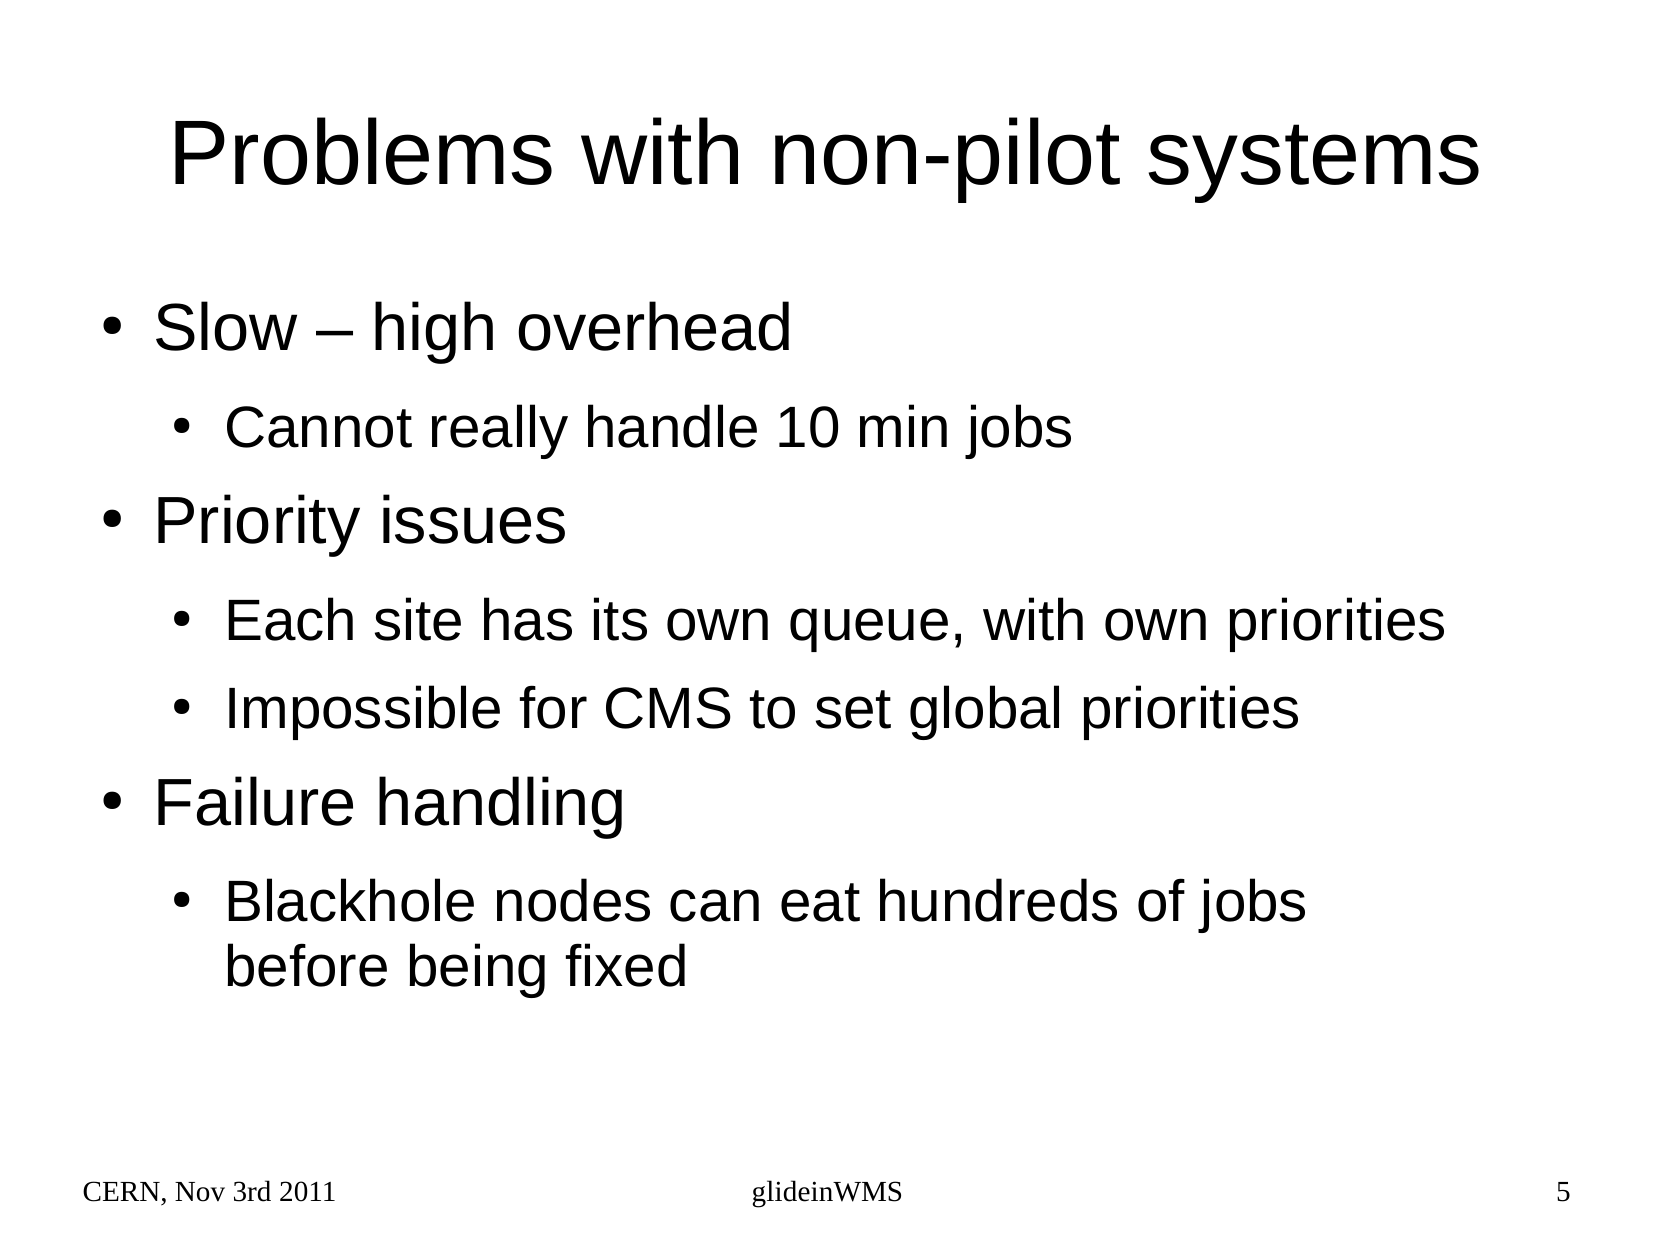

# Problems with non-pilot systems
Slow – high overhead
Cannot really handle 10 min jobs
Priority issues
Each site has its own queue, with own priorities
Impossible for CMS to set global priorities
Failure handling
Blackhole nodes can eat hundreds of jobs before being fixed
CERN, Nov 3rd 2011
glideinWMS
5